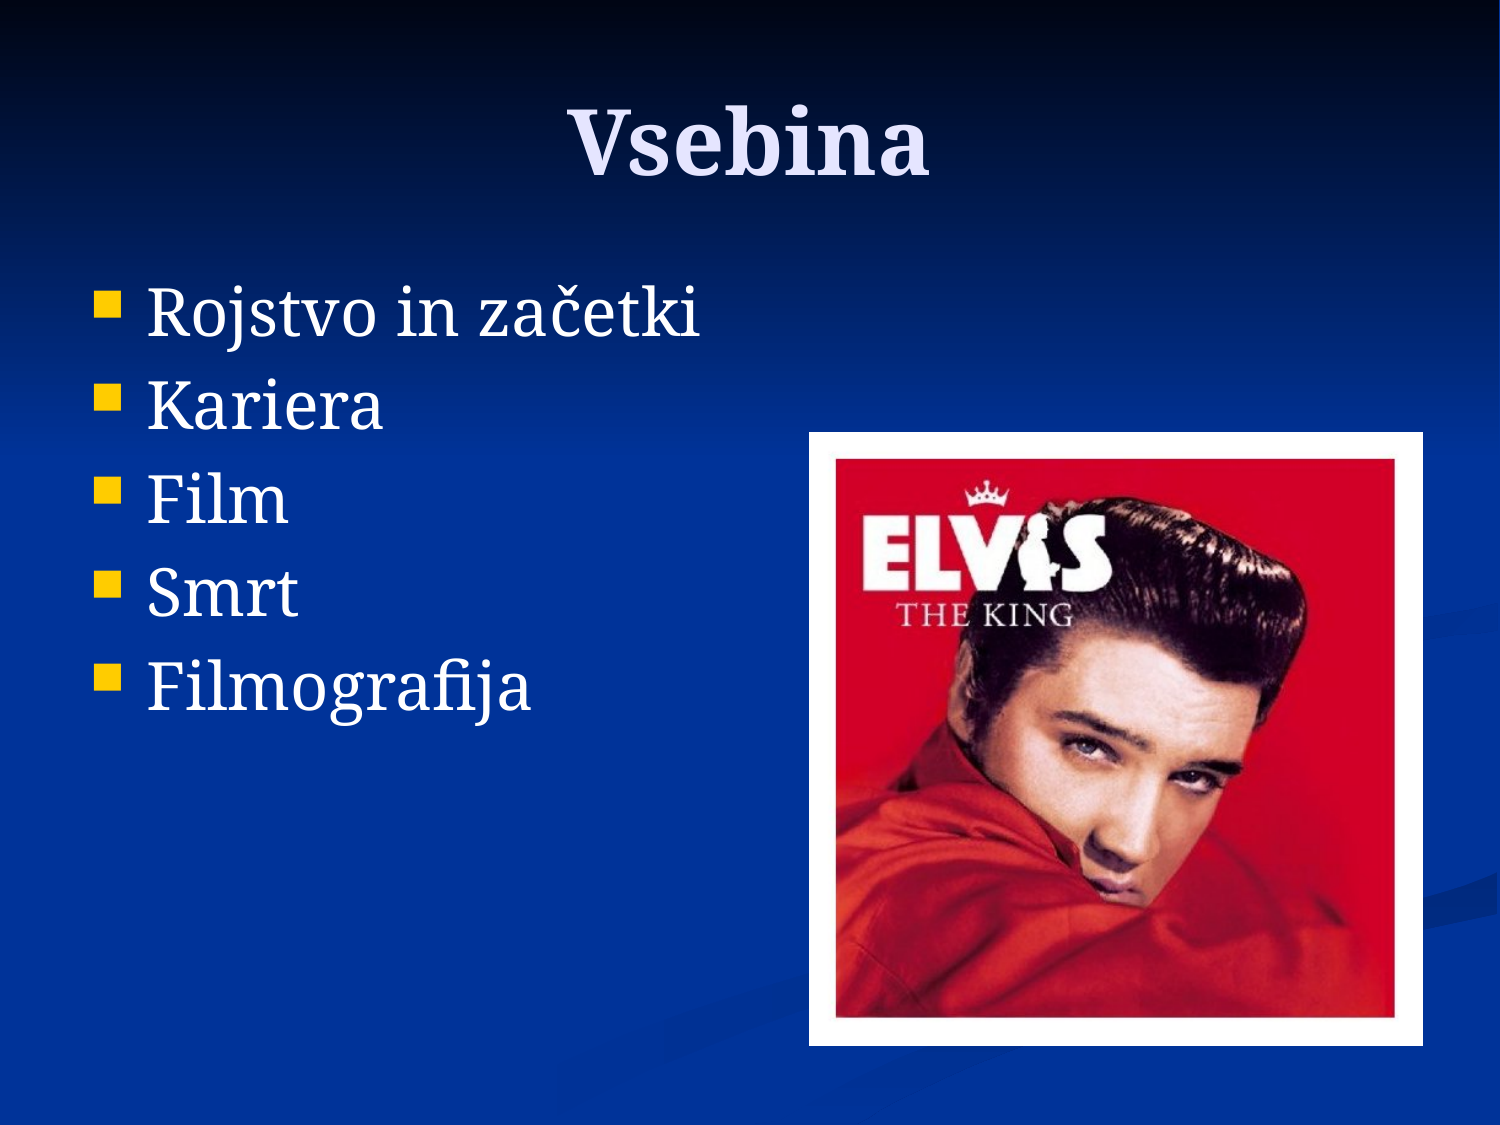

# Vsebina
Rojstvo in začetki
Kariera
Film
Smrt
Filmografija